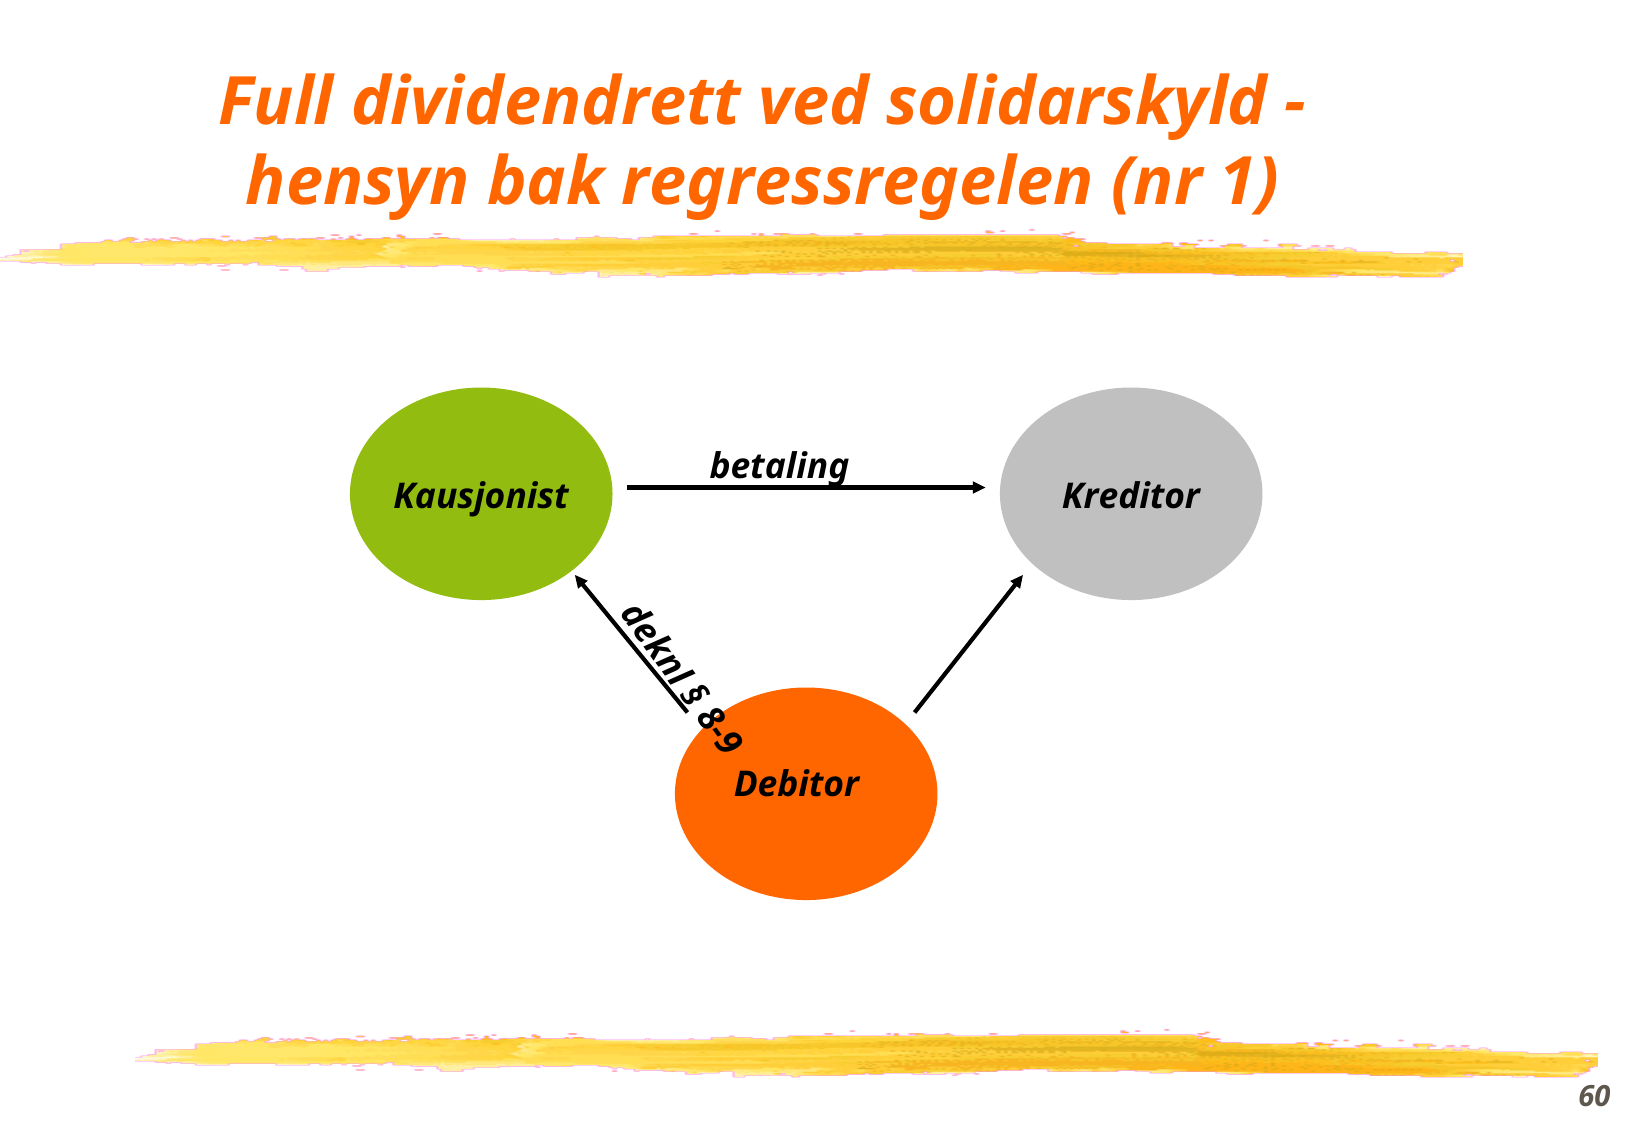

Full dividendrett ved solidarskyld -
hensyn bak regressregelen (nr 1)
#
betaling
Kausjonist
Kreditor
deknl § 8-9
Debitor